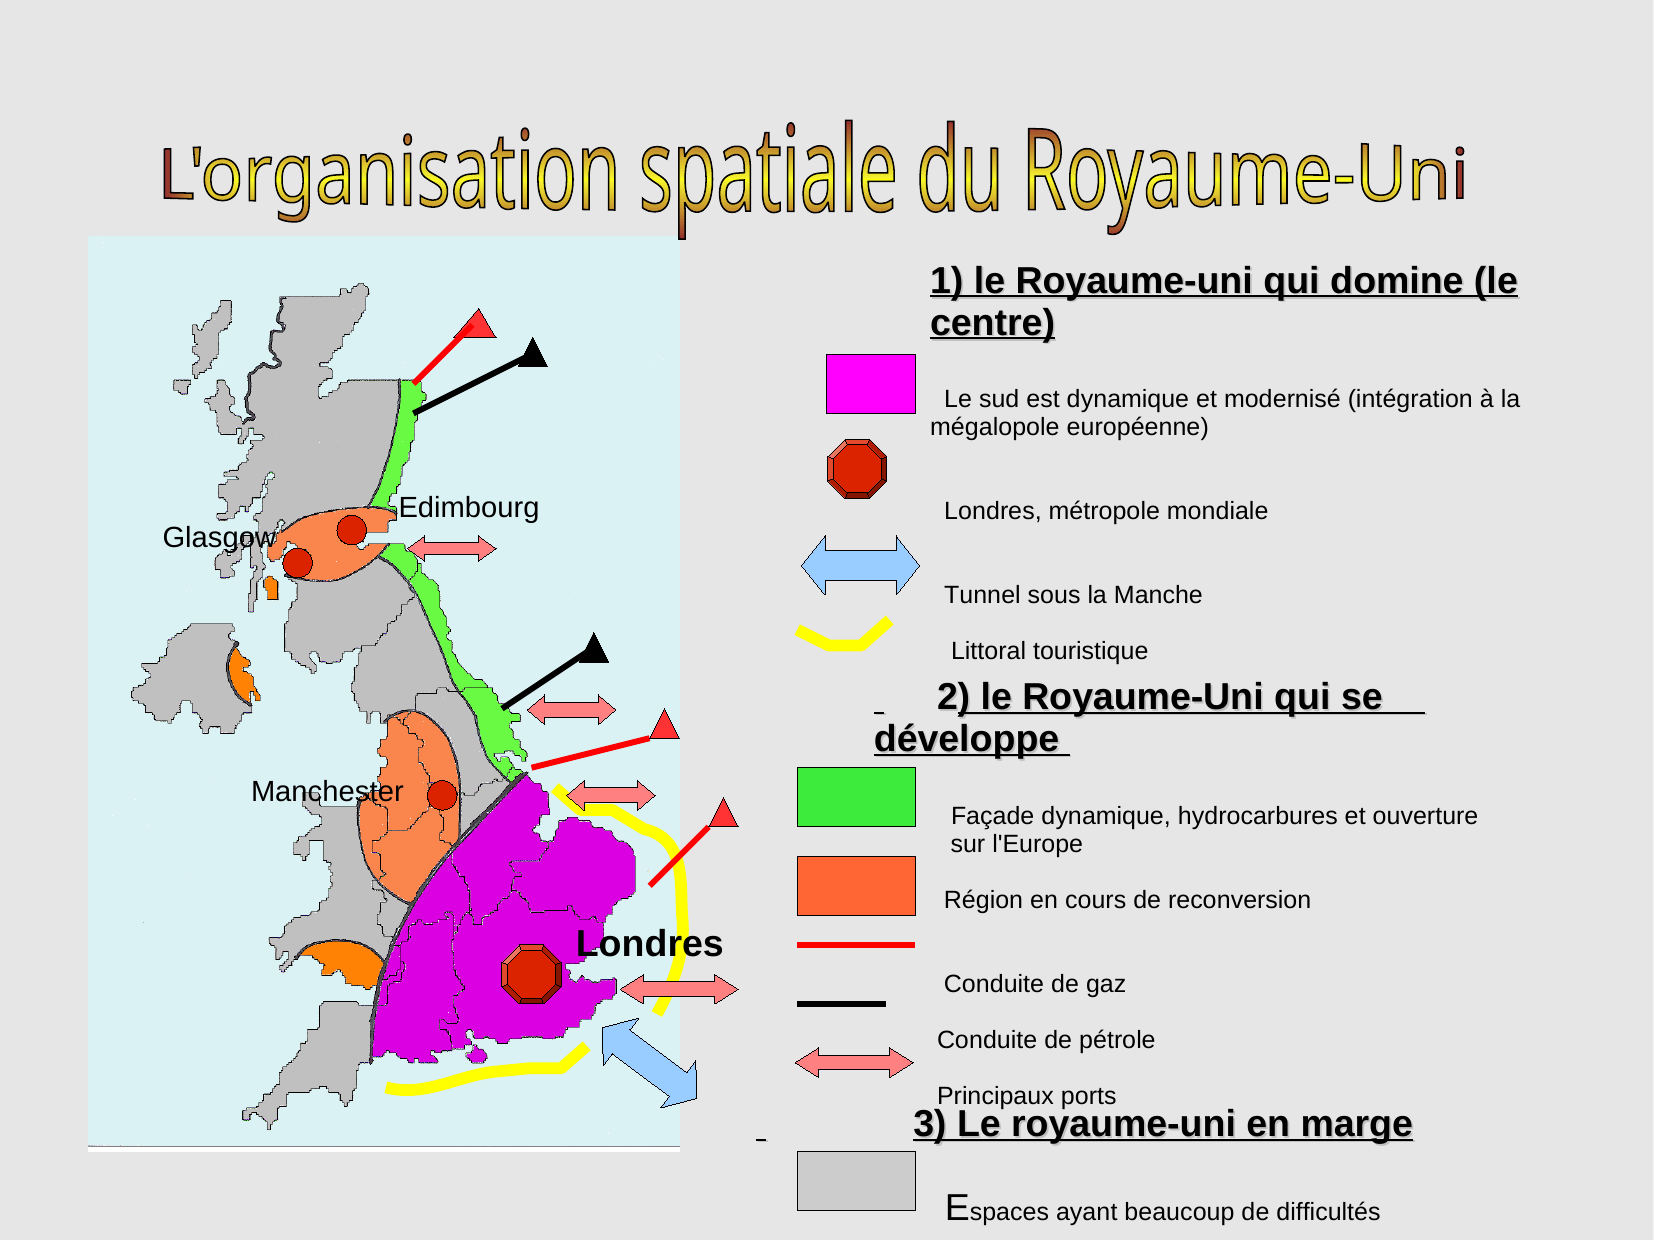

L'organisation spatiale du Royaume-Uni
1) le Royaume-uni qui domine (le centre)
 Le sud est dynamique et modernisé (intégration à la mégalopole européenne)
 Londres, métropole mondiale
 Tunnel sous la Manche
 Littoral touristique
Edimbourg
Glasgow
 2) le Royaume-Uni qui se développe
 Façade dynamique, hydrocarbures et ouverture sur l'Europe
 Région en cours de reconversion
 Conduite de gaz
 Conduite de pétrole
 Principaux ports
Manchester
Londres
 3) Le royaume-uni en marge
 Espaces ayant beaucoup de difficultés